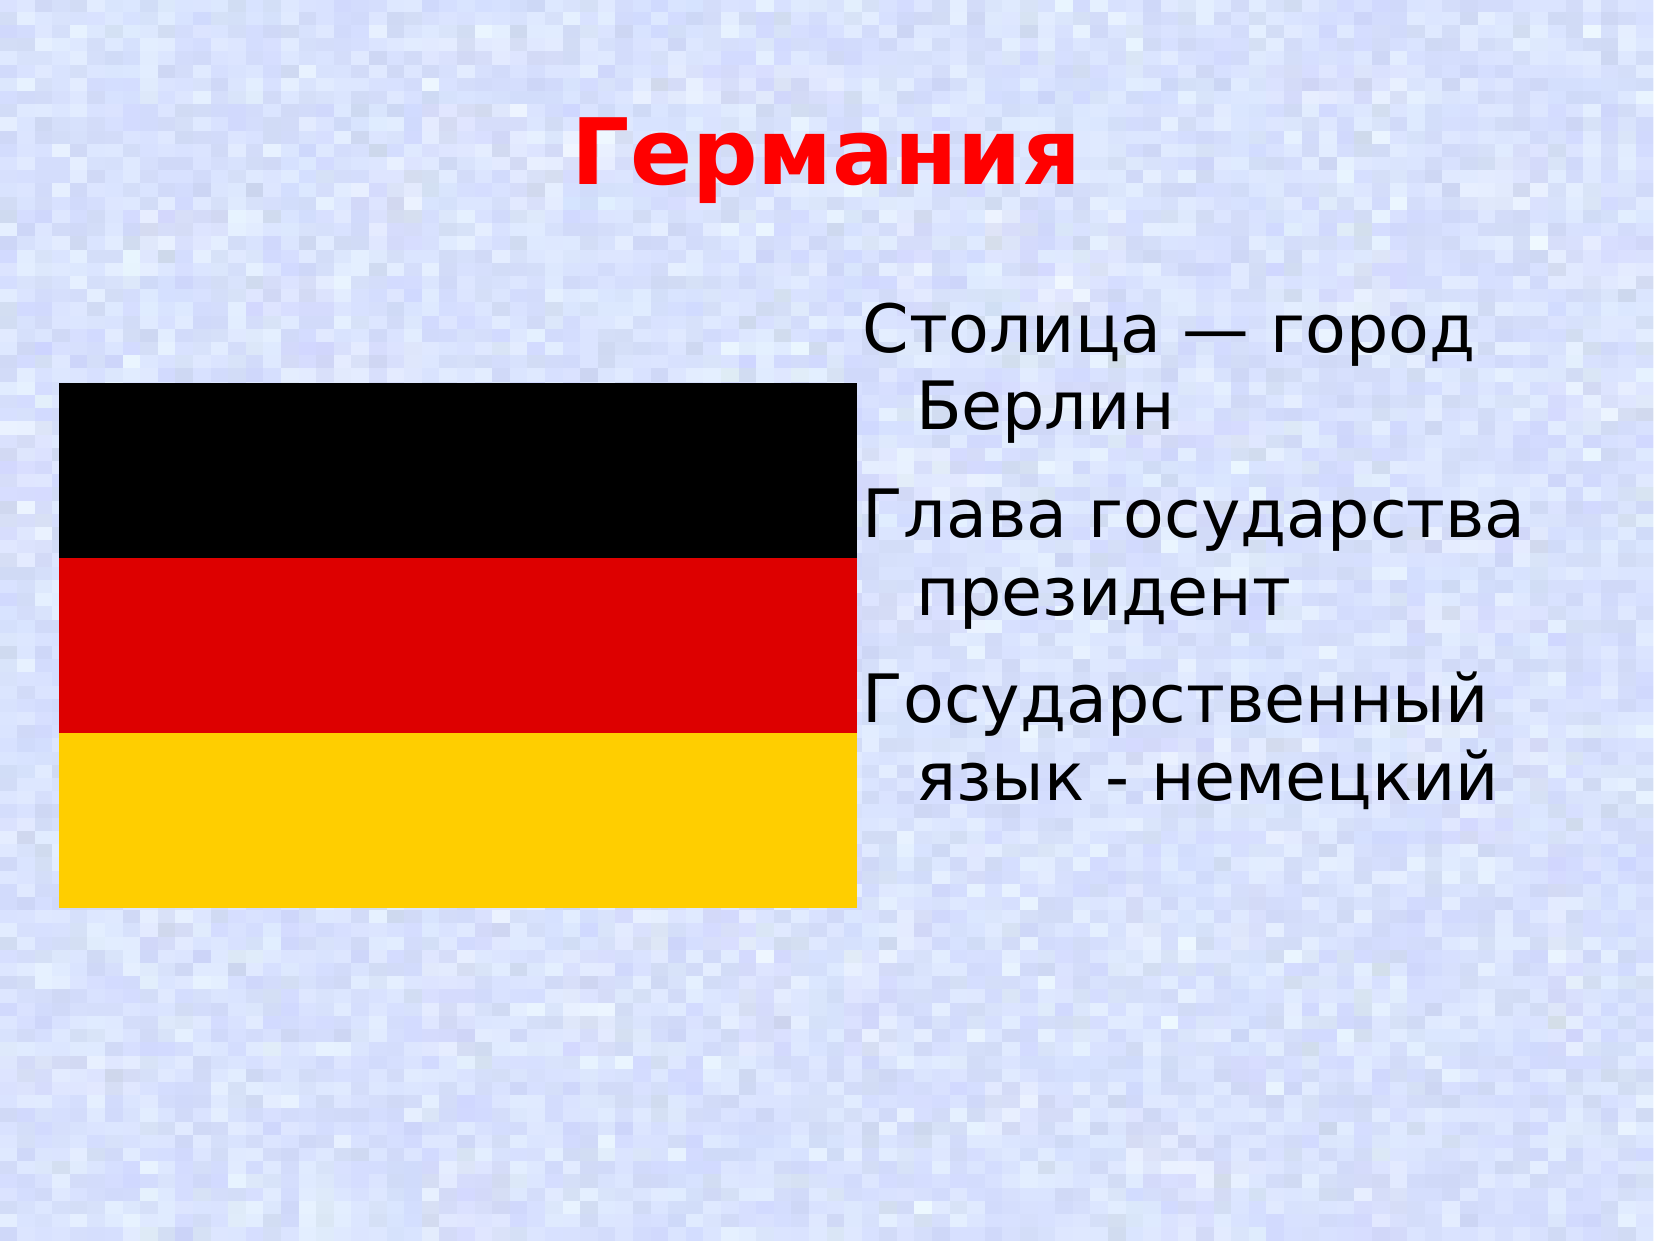

# Германия
Столица — город Берлин
Глава государства президент
Государственный язык - немецкий